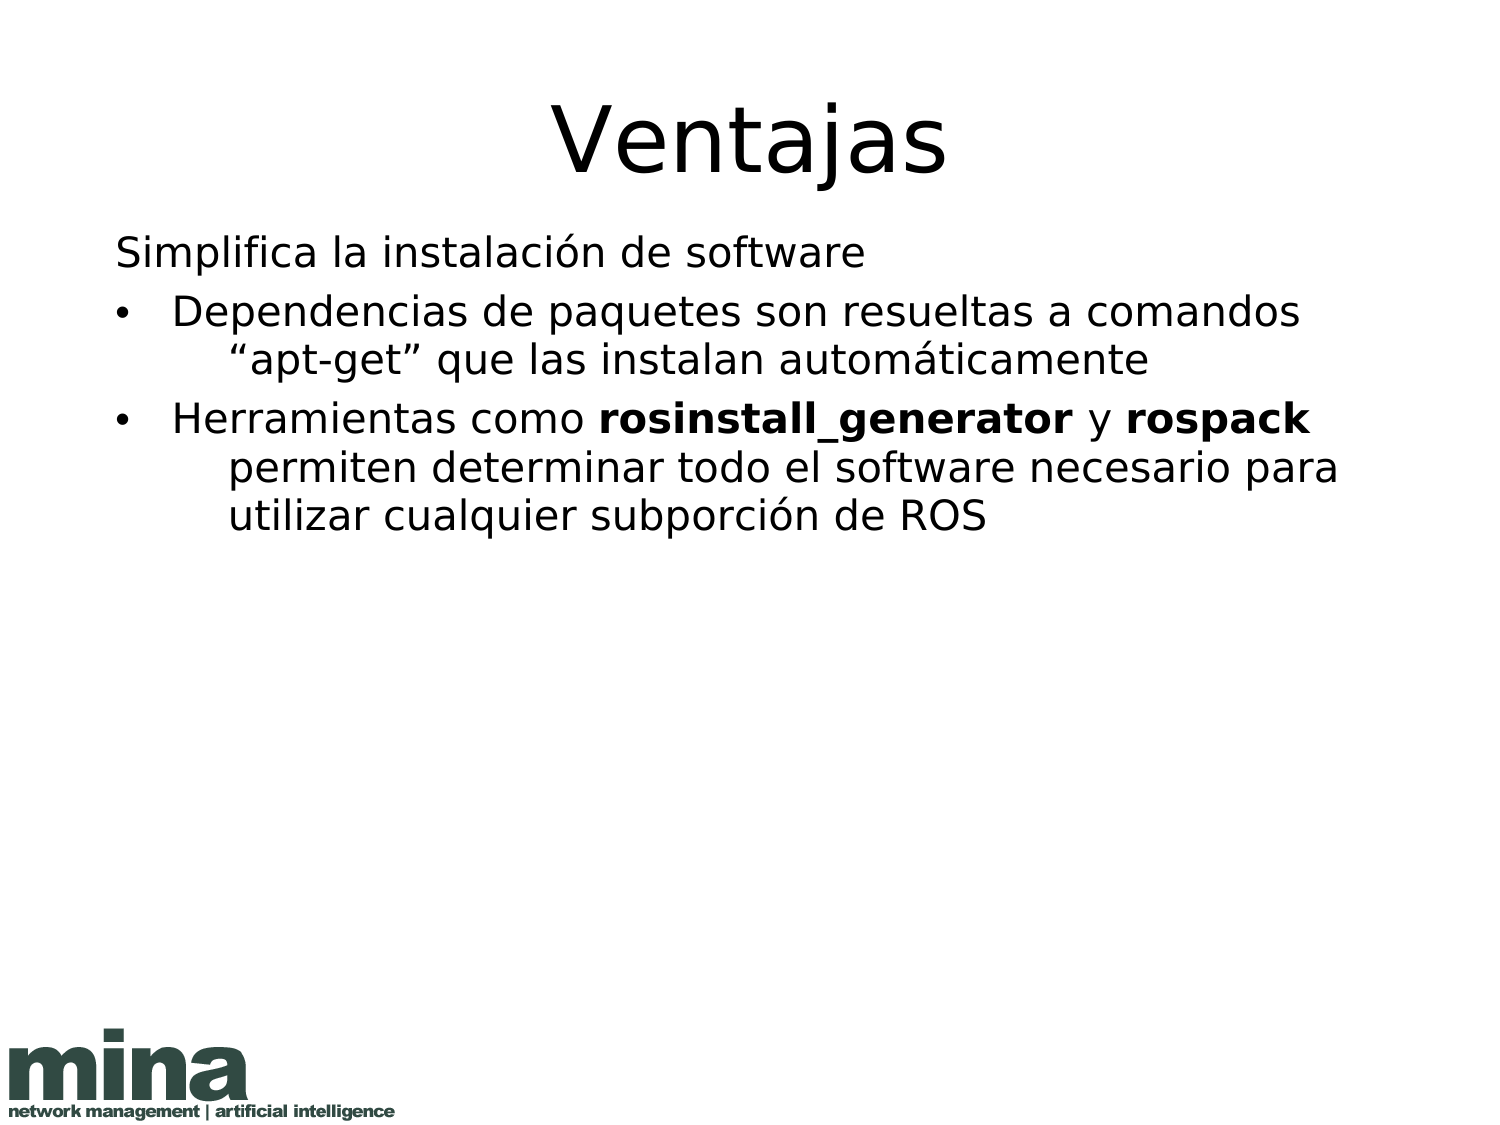

# Ventajas
Simplifica la instalación de software
Dependencias de paquetes son resueltas a comandos “apt-get” que las instalan automáticamente
Herramientas como rosinstall_generator y rospack permiten determinar todo el software necesario para utilizar cualquier subporción de ROS